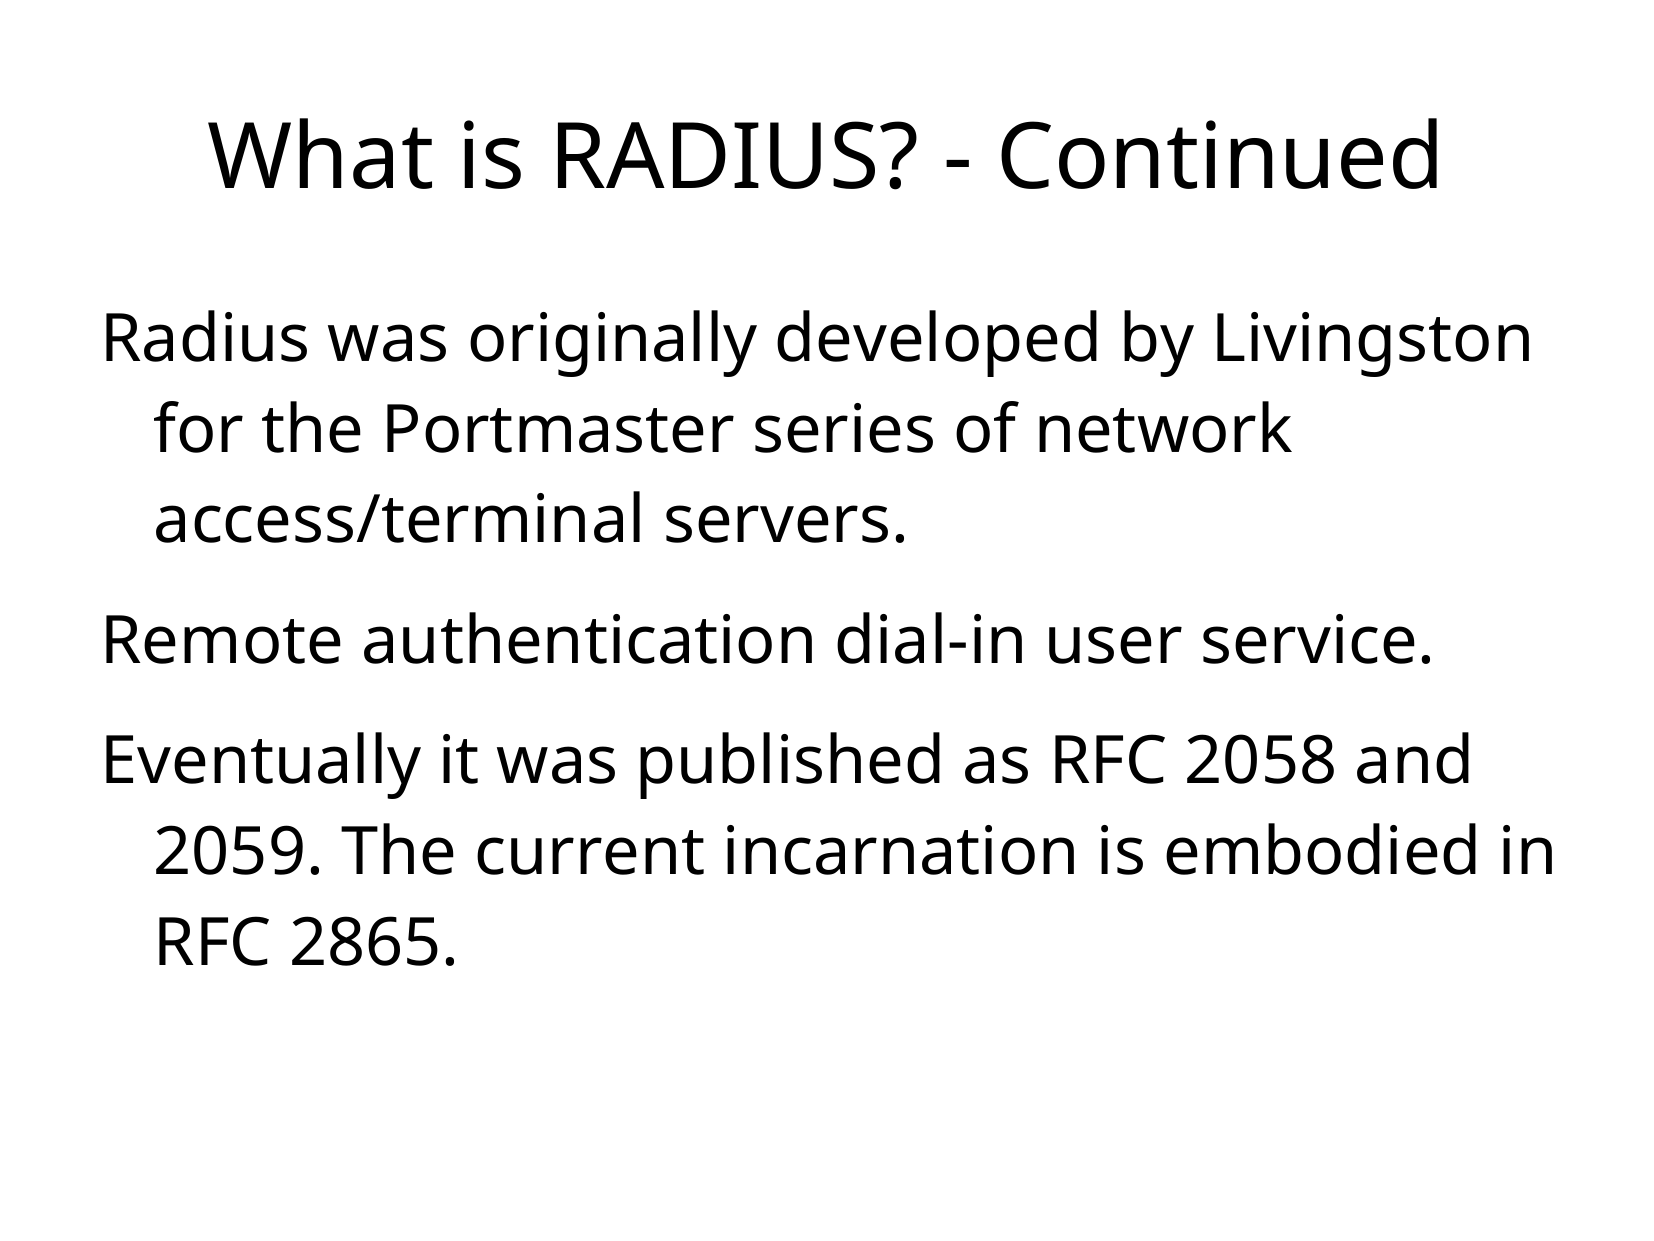

# What is RADIUS? - Continued
Radius was originally developed by Livingston for the Portmaster series of network access/terminal servers.
Remote authentication dial-in user service.
Eventually it was published as RFC 2058 and 2059. The current incarnation is embodied in RFC 2865.